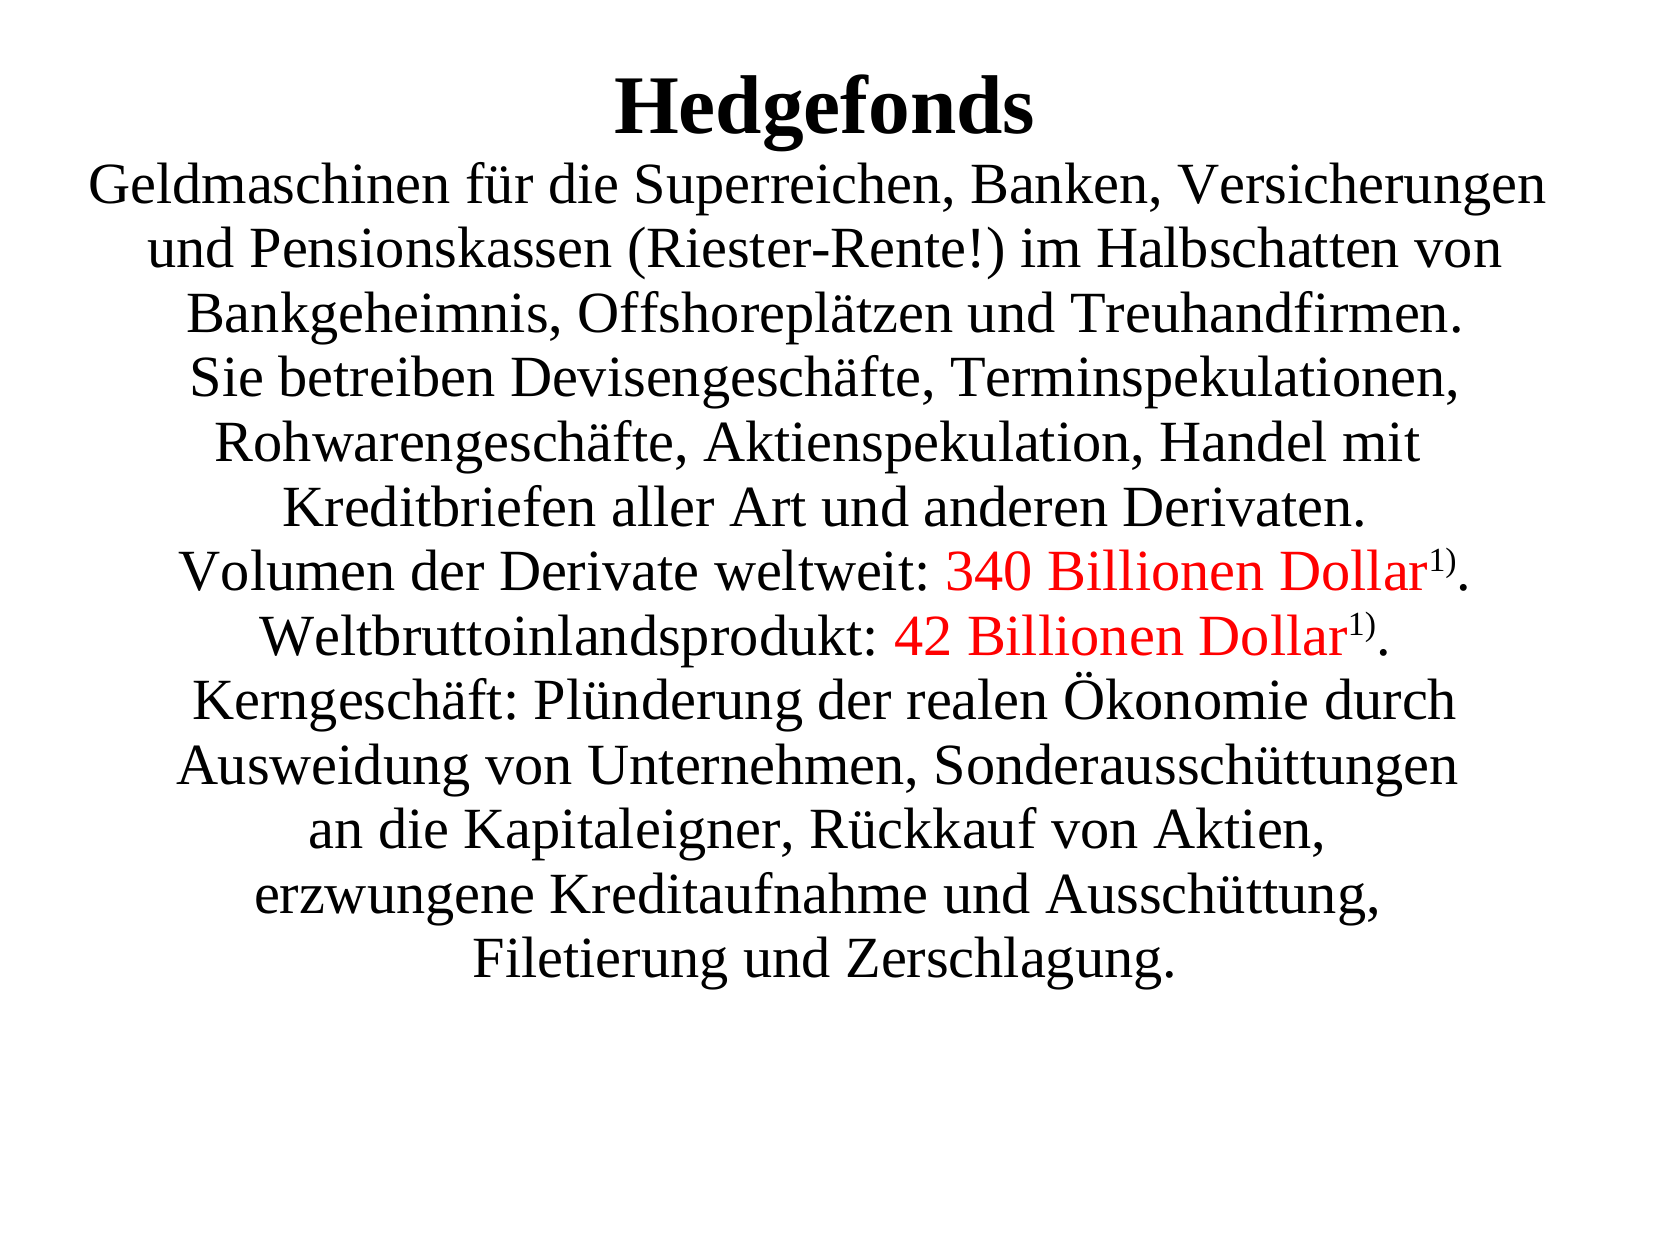

Hedgefonds
Geldmaschinen für die Superreichen, Banken, Versicherungen
und Pensionskassen (Riester-Rente!) im Halbschatten von Bankgeheimnis, Offshoreplätzen und Treuhandfirmen.
Sie betreiben Devisengeschäfte, Terminspekulationen, Rohwarengeschäfte, Aktienspekulation, Handel mit
Kreditbriefen aller Art und anderen Derivaten.
Volumen der Derivate weltweit: 340 Billionen Dollar1).
Weltbruttoinlandsprodukt: 42 Billionen Dollar1).
Kerngeschäft: Plünderung der realen Ökonomie durch
Ausweidung von Unternehmen, Sonderausschüttungen
an die Kapitaleigner, Rückkauf von Aktien,
erzwungene Kreditaufnahme und Ausschüttung,
Filetierung und Zerschlagung.